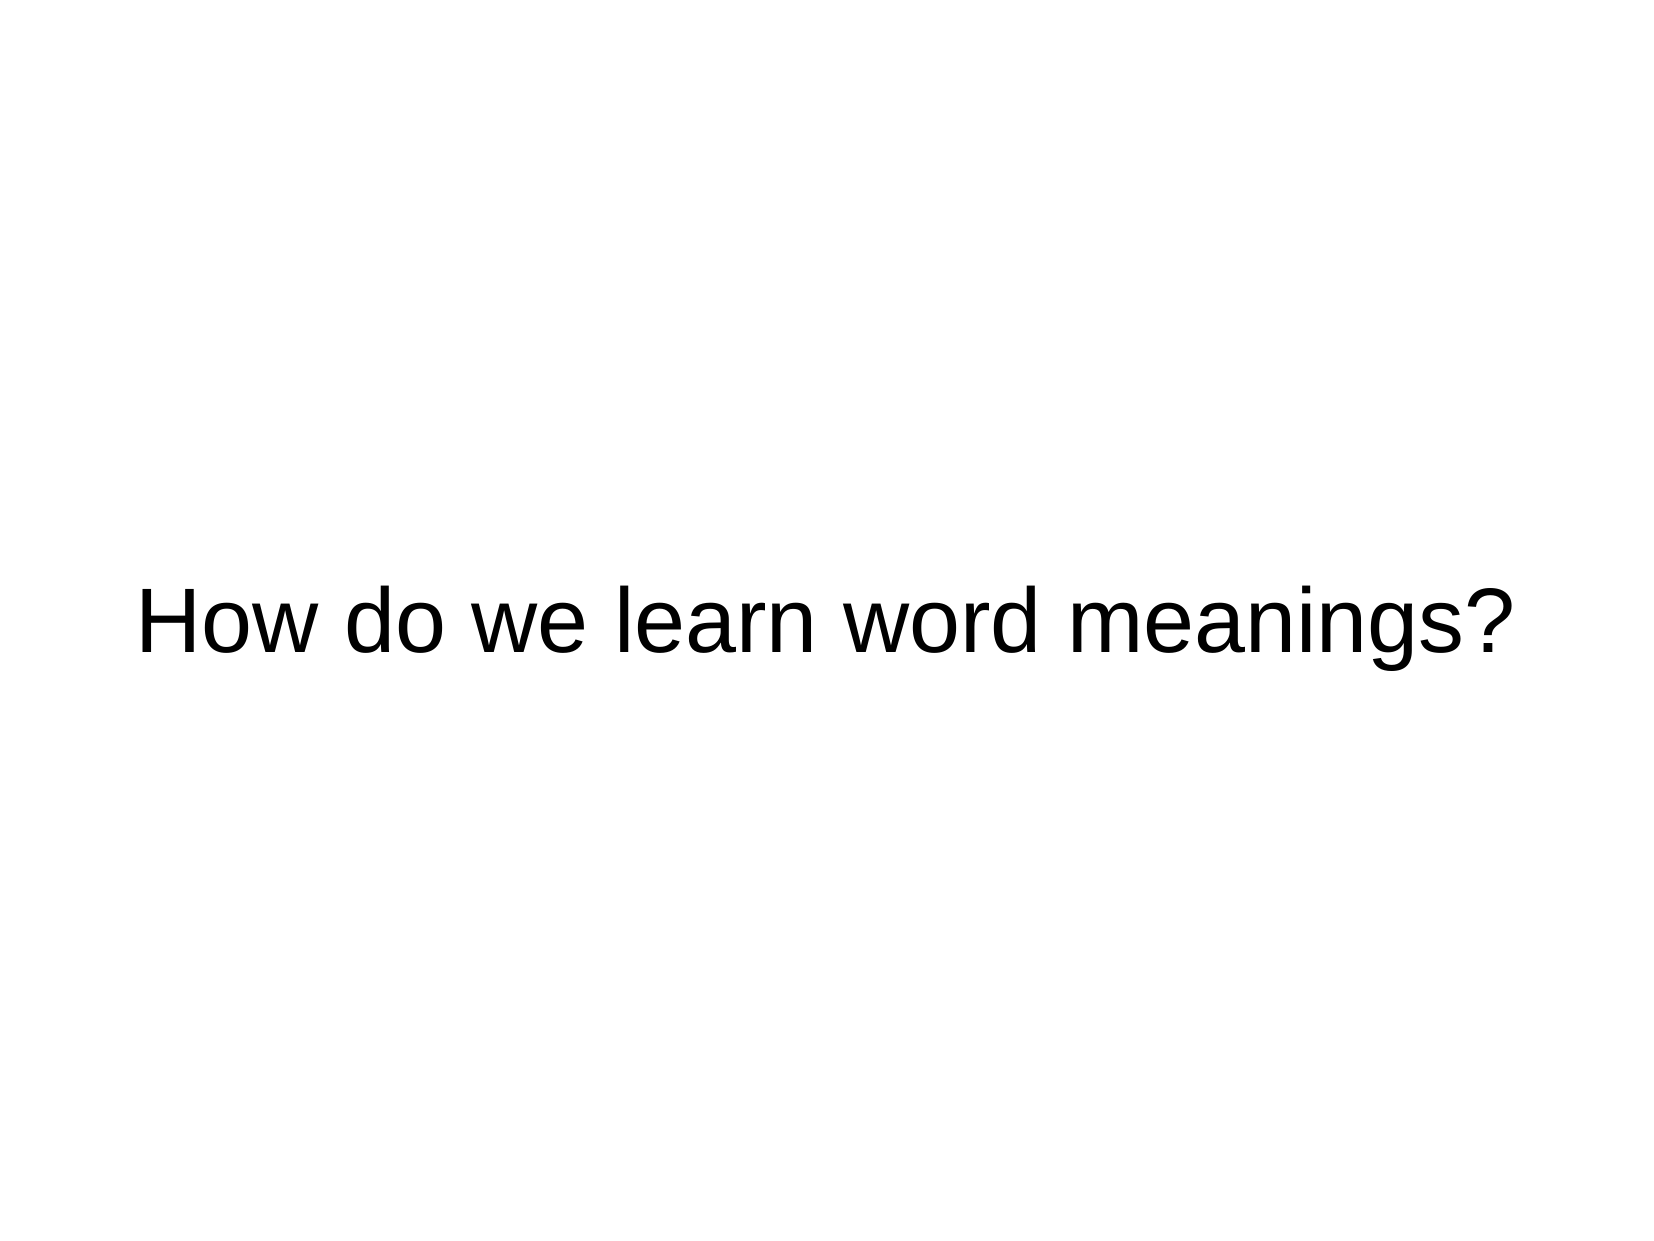

# How do we learn word meanings?